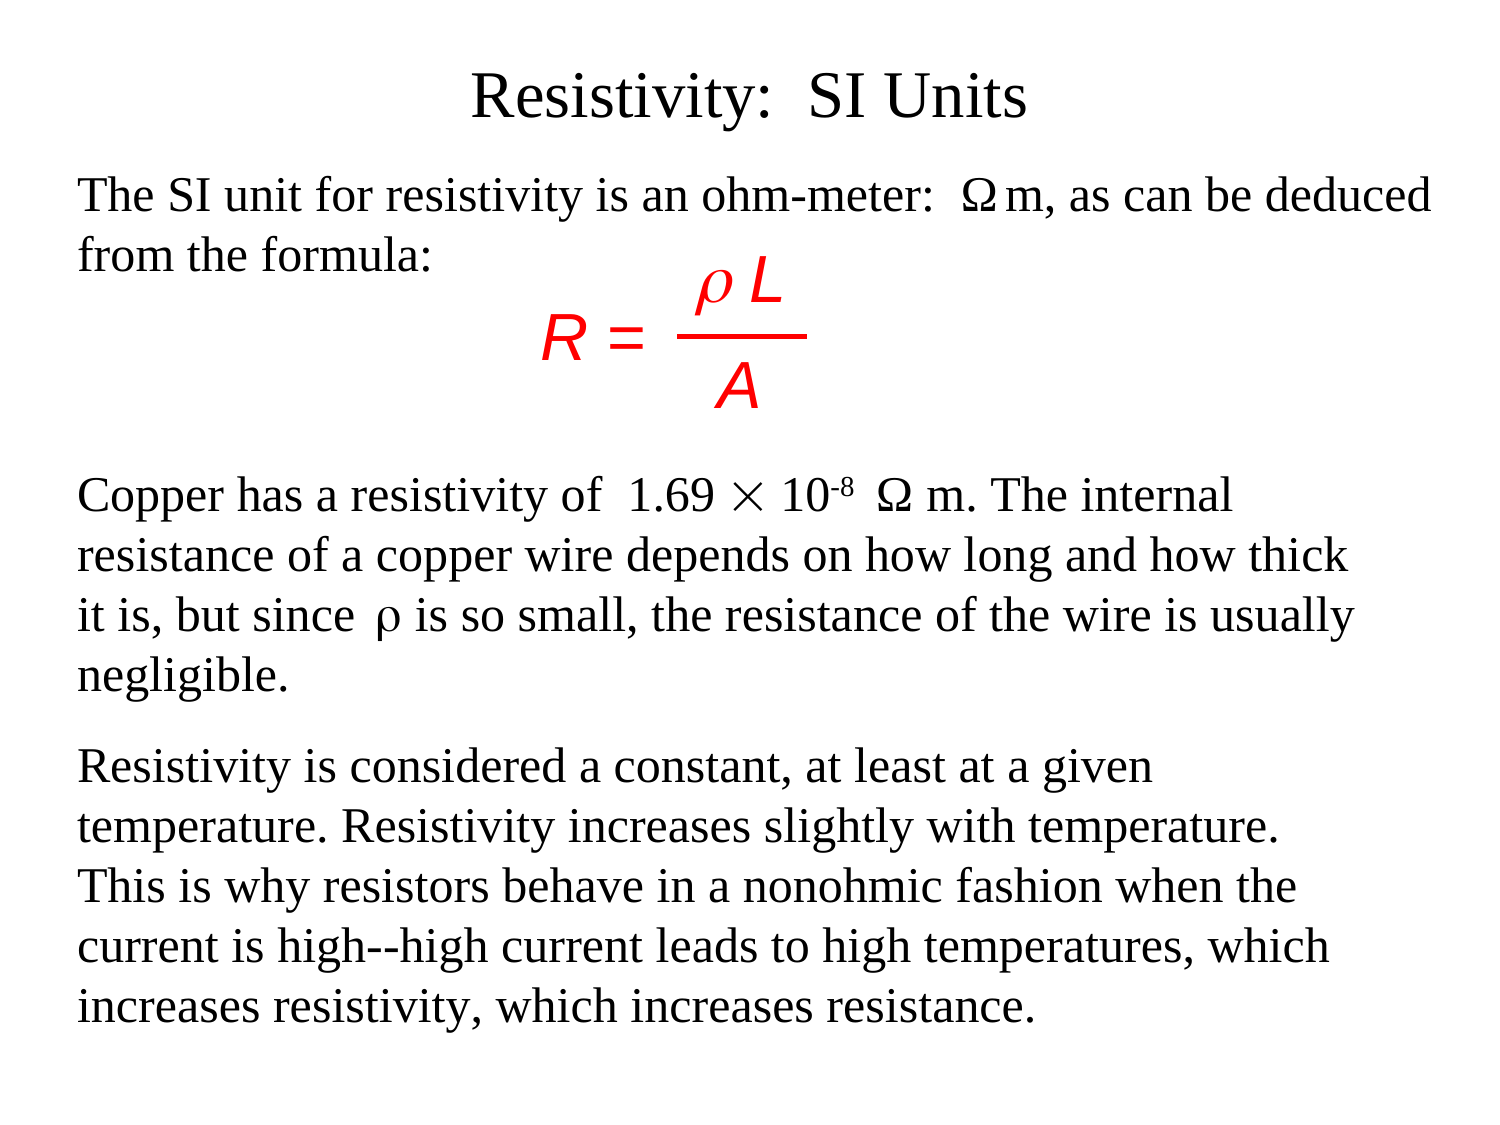

# Resistivity: SI Units
The SI unit for resistivity is an ohm-meter: Ω m, as can be deduced from the formula:
 L
R =
A
Copper has a resistivity of 1.69  10-8 Ω m. The internal resistance of a copper wire depends on how long and how thick it is, but since  is so small, the resistance of the wire is usually negligible.
Resistivity is considered a constant, at least at a given temperature. Resistivity increases slightly with temperature. This is why resistors behave in a nonohmic fashion when the current is high--high current leads to high temperatures, which increases resistivity, which increases resistance.